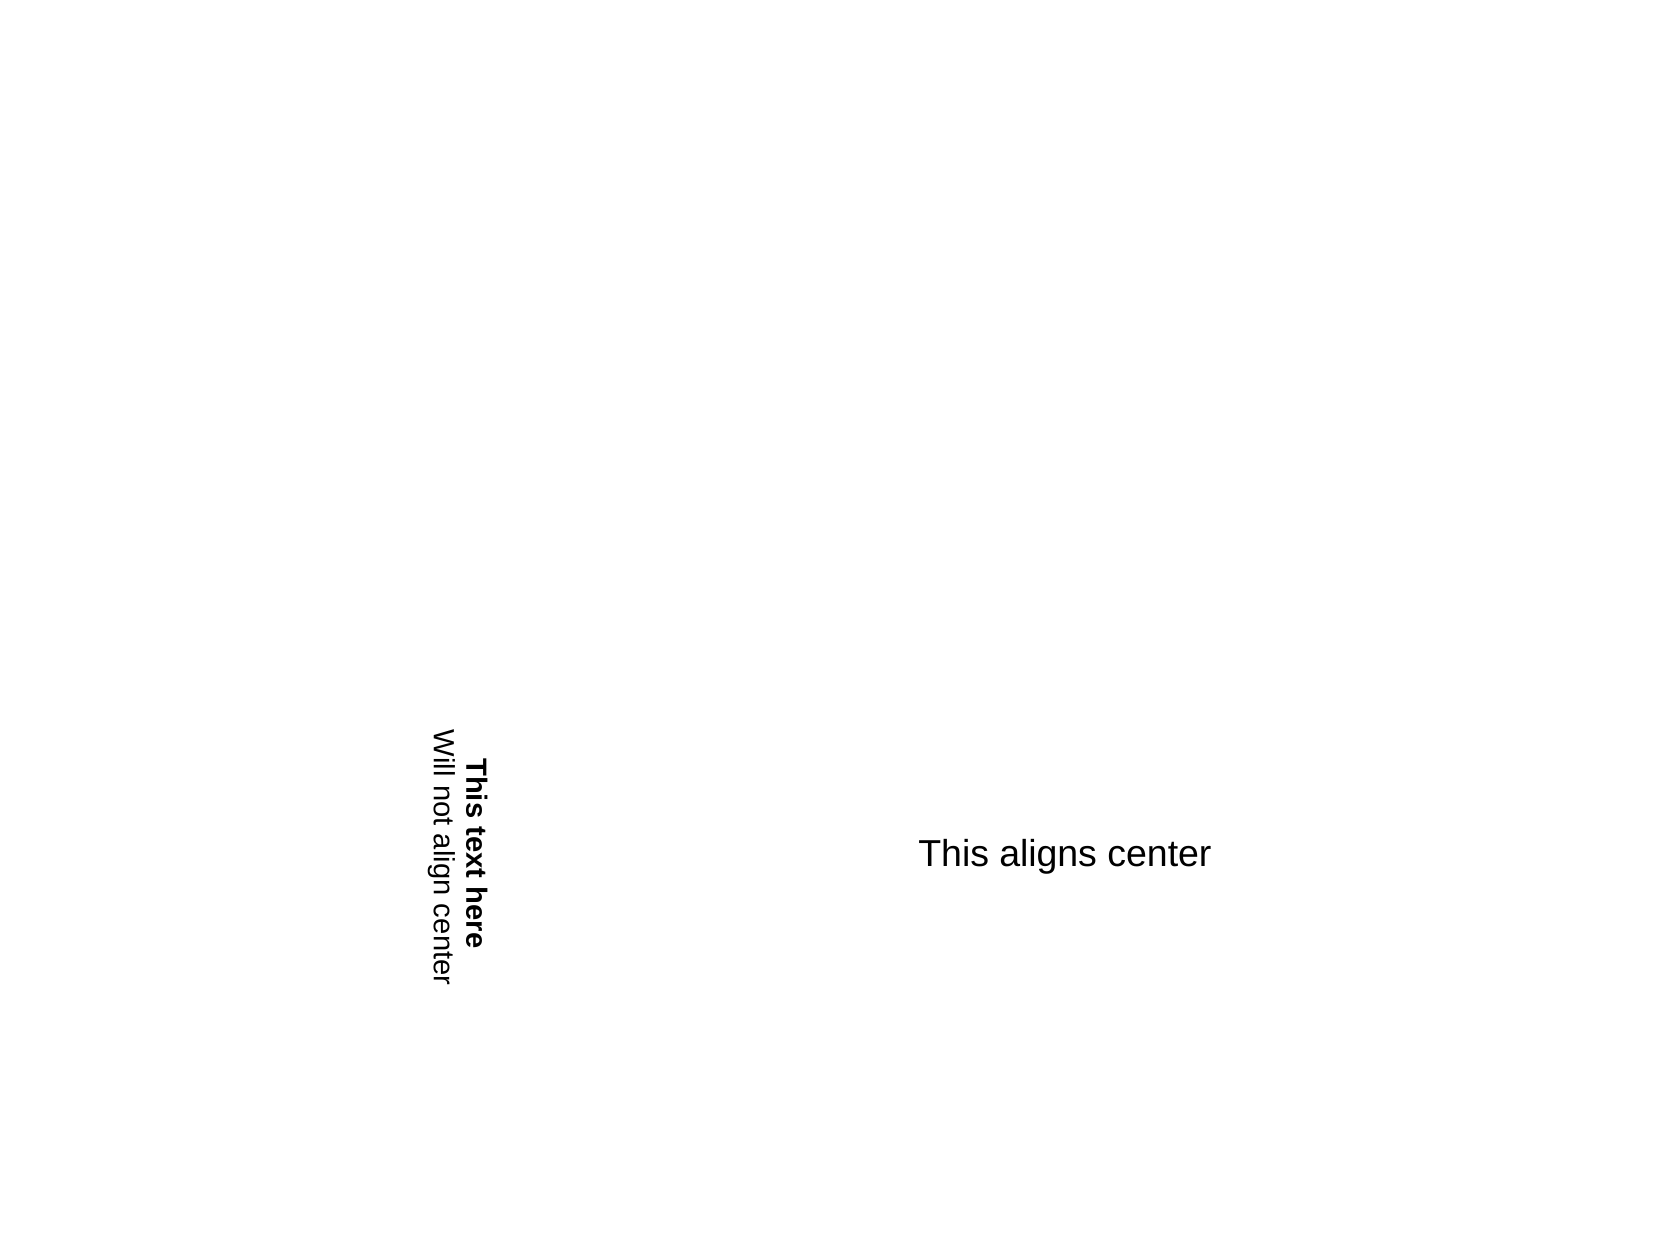

#
This aligns center
This text here
Will not align center